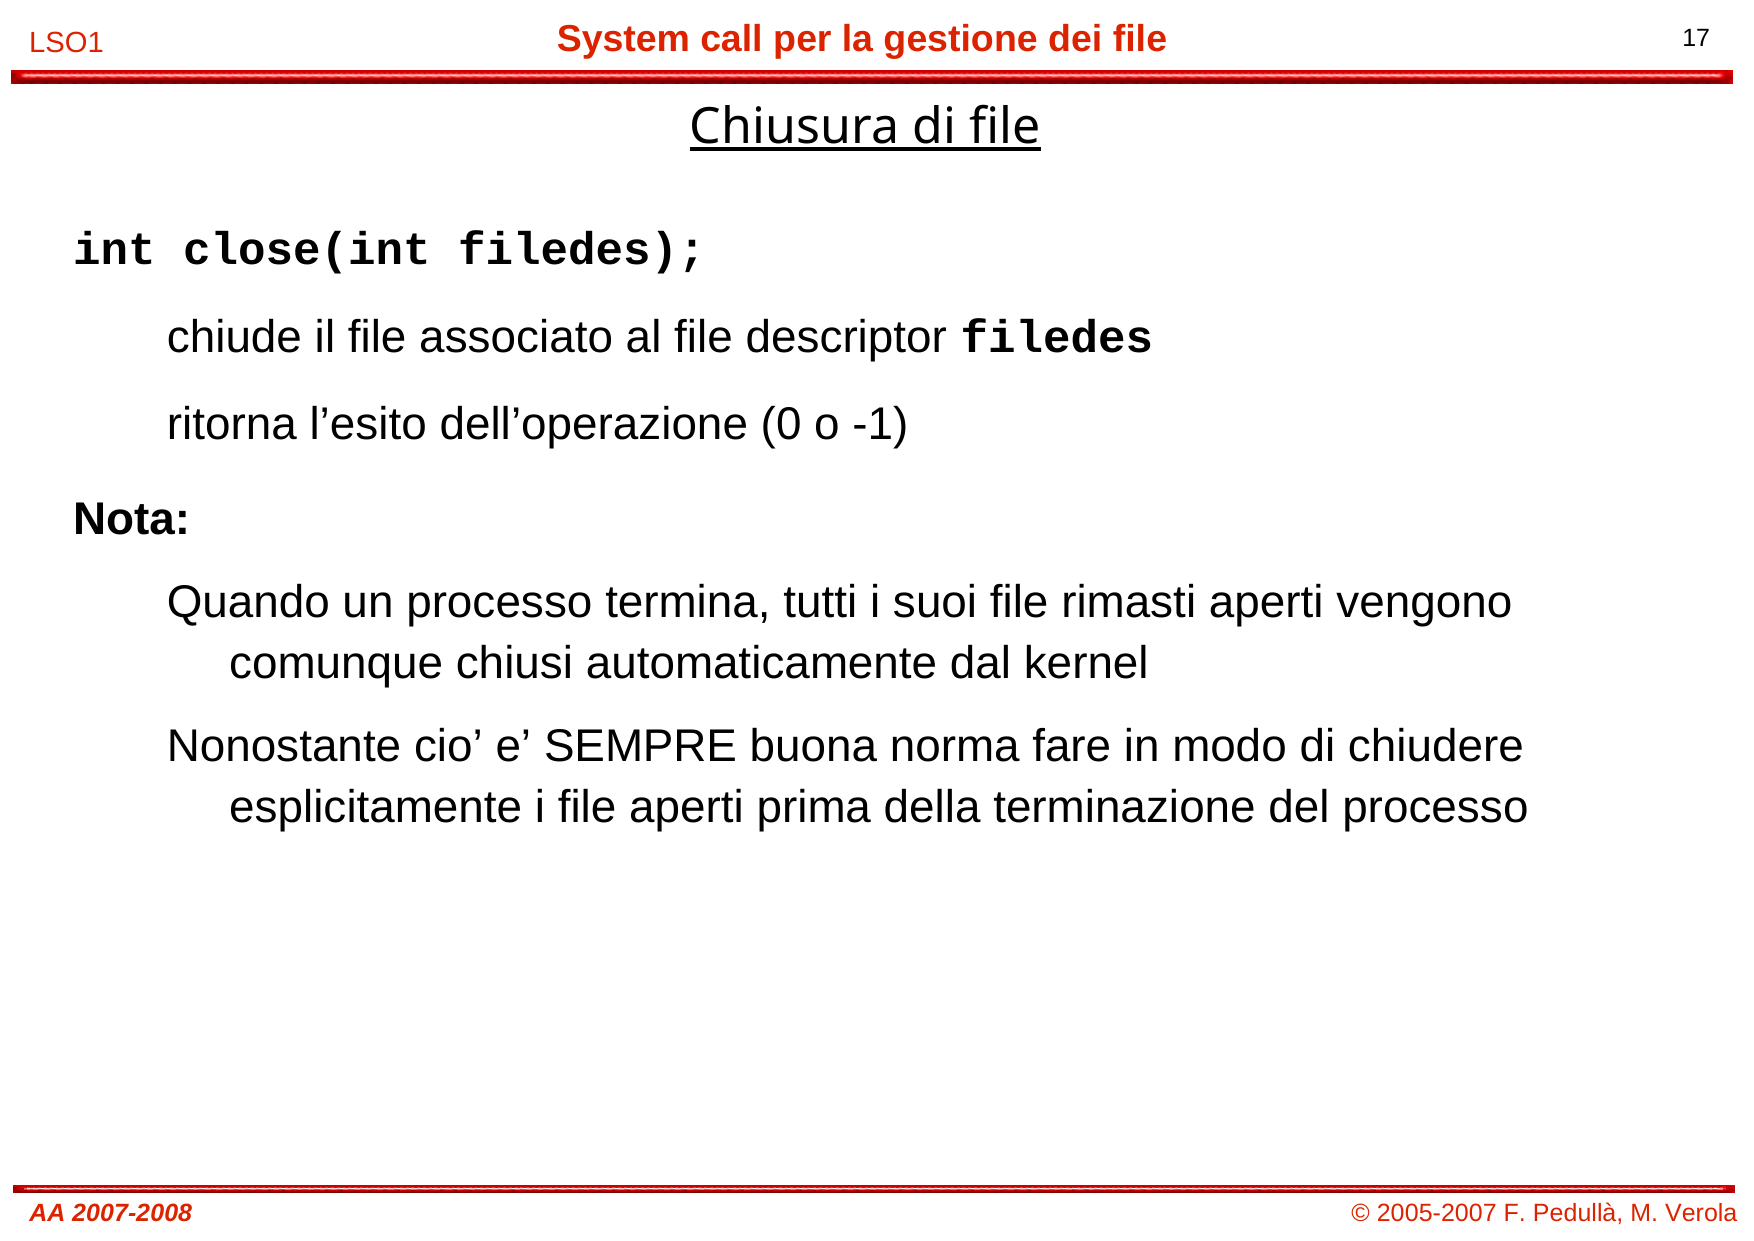

Chiusura di file
# int close(int filedes);
chiude il file associato al file descriptor filedes
ritorna l’esito dell’operazione (0 o -1)
Nota:
Quando un processo termina, tutti i suoi file rimasti aperti vengono comunque chiusi automaticamente dal kernel
Nonostante cio’ e’ SEMPRE buona norma fare in modo di chiudere esplicitamente i file aperti prima della terminazione del processo